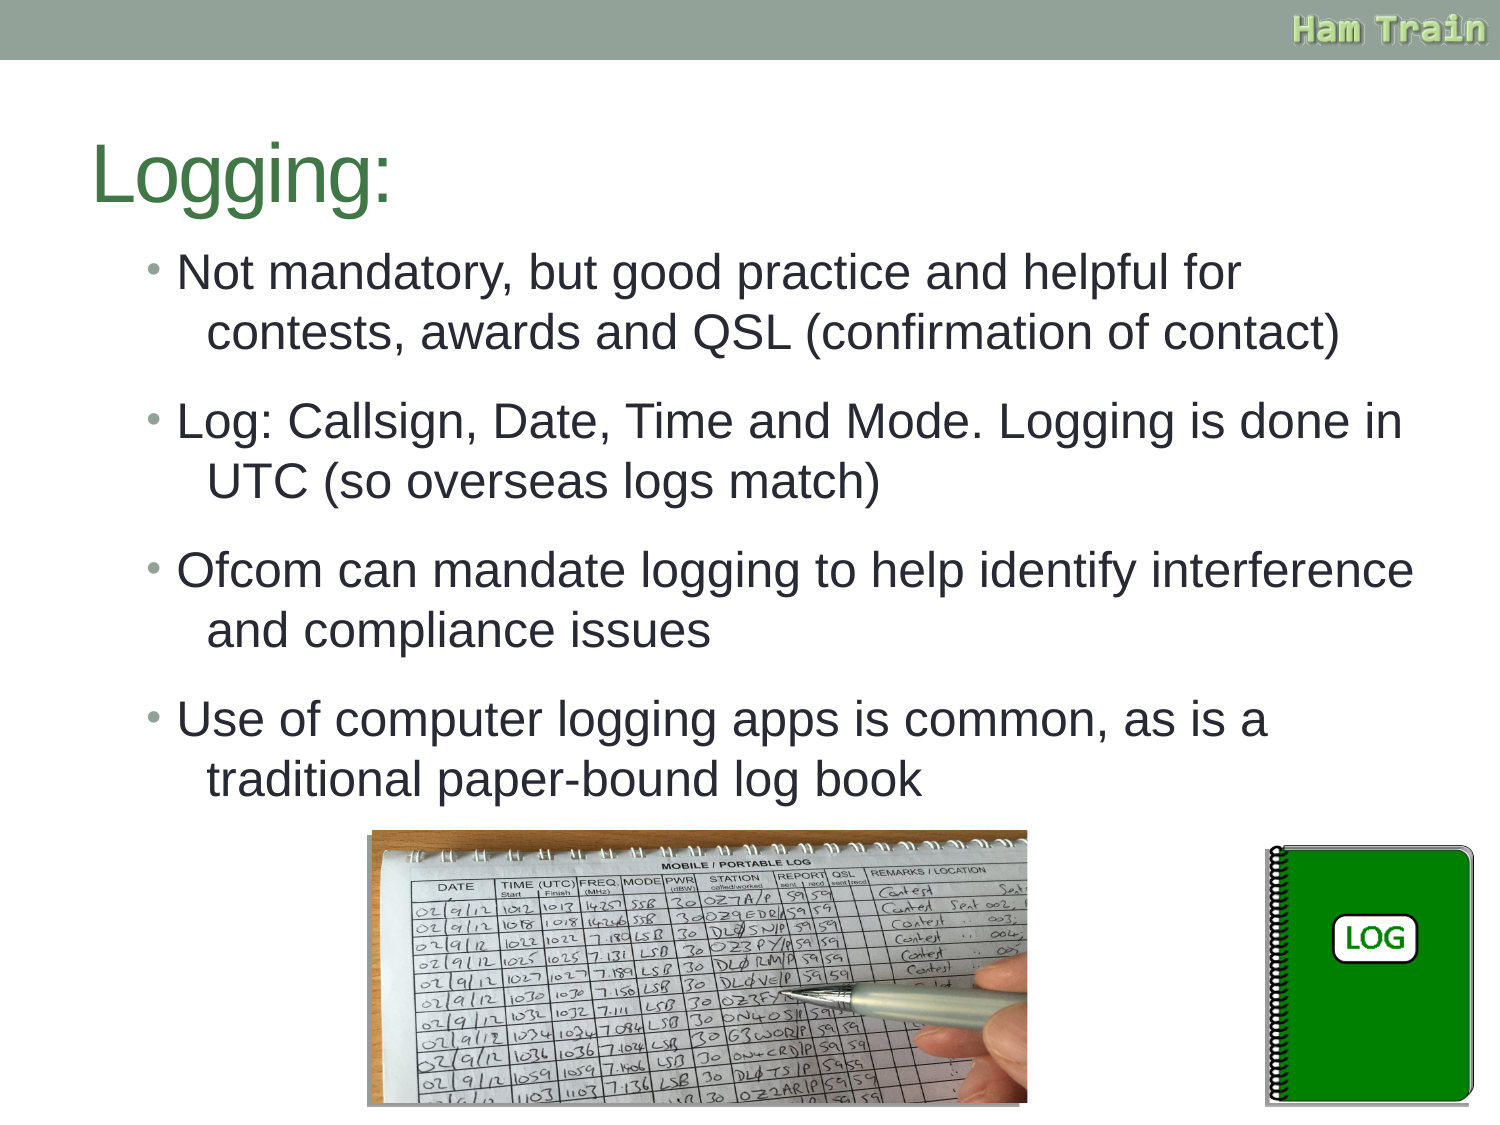

# Logging:
Not mandatory, but good practice and helpful for contests, awards and QSL (confirmation of contact)
Log: Callsign, Date, Time and Mode. Logging is done in UTC (so overseas logs match)
Ofcom can mandate logging to help identify interference and compliance issues
Use of computer logging apps is common, as is a traditional paper-bound log book